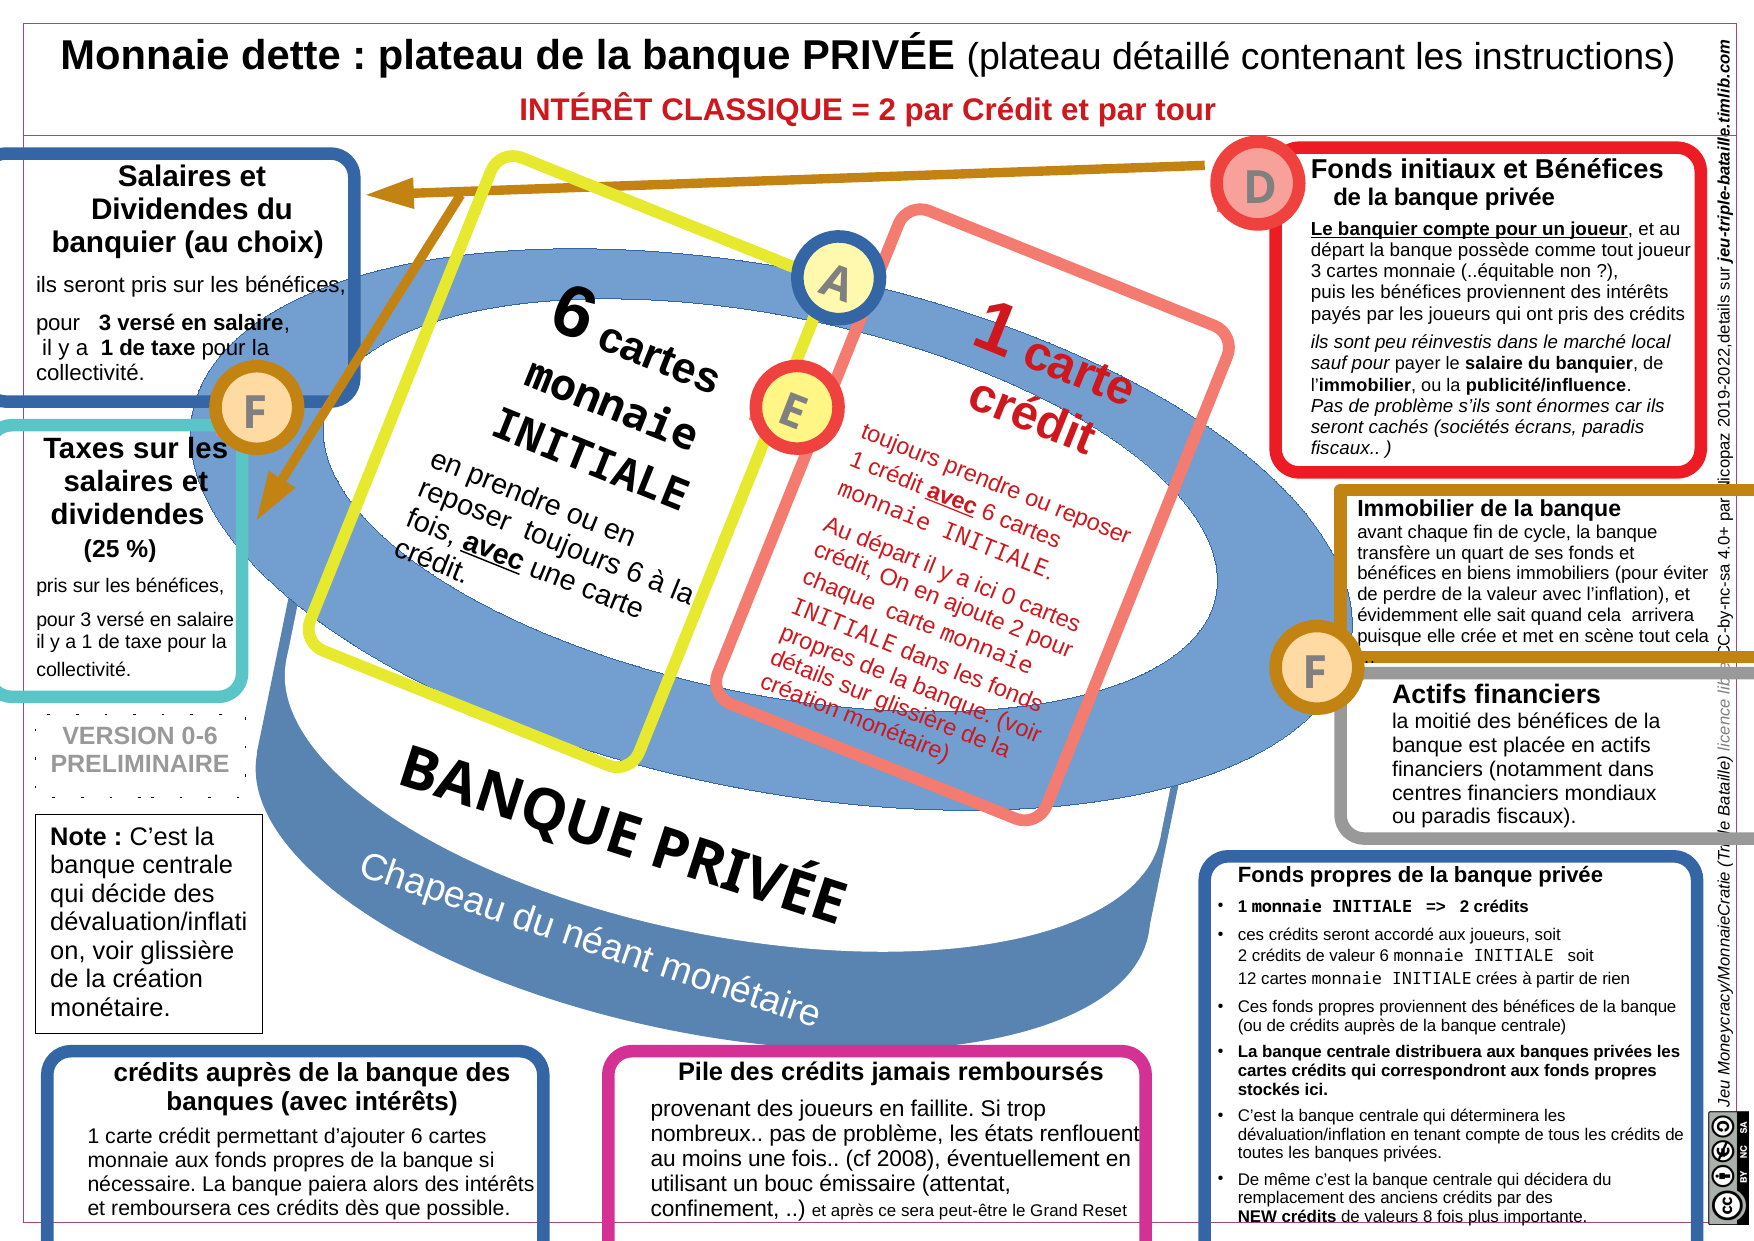

Note : la pile de cartes monnaie sert aussi le tas de la pioche, utilisé pour défausser et remplacer les cartes des batailles.
Monnaie dette : plateau de la banque PRIVÉE (plateau détaillé contenant les instructions)
INTÉRÊT CLASSIQUE = 2 par Crédit et par tour
D
Fonds initiaux et Bénéfices
 de la banque privée
Le banquier compte pour un joueur, et au départ la banque possède comme tout joueur 3 cartes monnaie (..équitable non ?),
puis les bénéfices proviennent des intérêts
payés par les joueurs qui ont pris des crédits
ils sont peu réinvestis dans le marché local sauf pour payer le salaire du banquier, de l’immobilier, ou la publicité/influence.
Pas de problème s’ils sont énormes car ils seront cachés (sociétés écrans, paradis fiscaux.. )
Salaires et Dividendes du banquier (au choix)
ils seront pris sur les bénéfices,
pour 3 versé en salaire,
 il y a 1 de taxe pour la collectivité.
6 cartes monnaie INITIALE
en prendre ou en reposer toujours 6 à la fois, avec une carte crédit.
A
1 carte crédit
toujours prendre ou reposer 1 crédit avec 6 cartes monnaie INITIALE.
Au départ il y a ici 0 cartes crédit, On en ajoute 2 pour chaque carte monnaie INITIALE dans les fonds propres de la banque. (voir détails sur glissière de la création monétaire)
F
E
Taxes sur les salaires et dividendes (25 %)
pris sur les bénéfices,
pour 3 versé en salaire
il y a 1 de taxe pour la collectivité.
Immobilier de la banque
avant chaque fin de cycle, la banque transfère un quart de ses fonds et bénéfices en biens immobiliers (pour éviter de perdre de la valeur avec l’inflation), et évidemment elle sait quand cela arrivera puisque elle crée et met en scène tout cela
…
F
# Actifs financiers la moitié des bénéfices de la banque est placée en actifs financiers (notamment dans centres financiers mondiaux ou paradis fiscaux).
VERSION 0-6 PRELIMINAIRE
BANQUE PRIVÉE
Note : C’est la banque centrale qui décide des dévaluation/inflation, voir glissière de la création monétaire.
Fonds propres de la banque privée
1 monnaie INITIALE => 2 crédits
ces crédits seront accordé aux joueurs, soit
2 crédits de valeur 6 monnaie INITIALE soit
12 cartes monnaie INITIALE crées à partir de rien
Ces fonds propres proviennent des bénéfices de la banque (ou de crédits auprès de la banque centrale)
La banque centrale distribuera aux banques privées les cartes crédits qui correspondront aux fonds propres stockés ici.
C’est la banque centrale qui déterminera les dévaluation/inflation en tenant compte de tous les crédits de toutes les banques privées.
De même c’est la banque centrale qui décidera du remplacement des anciens crédits par des
NEW crédits de valeurs 8 fois plus importante.
Chapeau du néant monétaire
crédits auprès de la banque des banques (avec intérêts)
1 carte crédit permettant d’ajouter 6 cartes monnaie aux fonds propres de la banque si nécessaire. La banque paiera alors des intérêts et remboursera ces crédits dès que possible.
Pile des crédits jamais remboursés
provenant des joueurs en faillite. Si trop nombreux.. pas de problème, les états renflouent au moins une fois.. (cf 2008), éventuellement en utilisant un bouc émissaire (attentat, confinement, ..) et après ce sera peut-être le Grand Reset
fonds propres de la banque
1 monnaie INITIALE => 2 crédits
ces crédits seront accordé aux joueurs, soit
2 crédits de valeur 6 monnaie INITIALE soit
12 cartes monnaie INITIALE crées à partir de rien
Ces fonds propres proviennent des bénéfices de la banque (ou de crédits auprès de la banque centrale)
La banque centrale permettra aux banques privées de mettre ici autant de cartes que de joueurs,
puis dévaluer, ajouter 2xNbJoueurs monnaie INIT,
puis dévaluer, ajouter 4xNbJoueurs monnaie INIT, puis dévaluer, ET CHANGER la valeur des crédits.
Les anciens crédits seront remplacés par des
NEW crédits de valeurs 8 fois plus importante, etc...